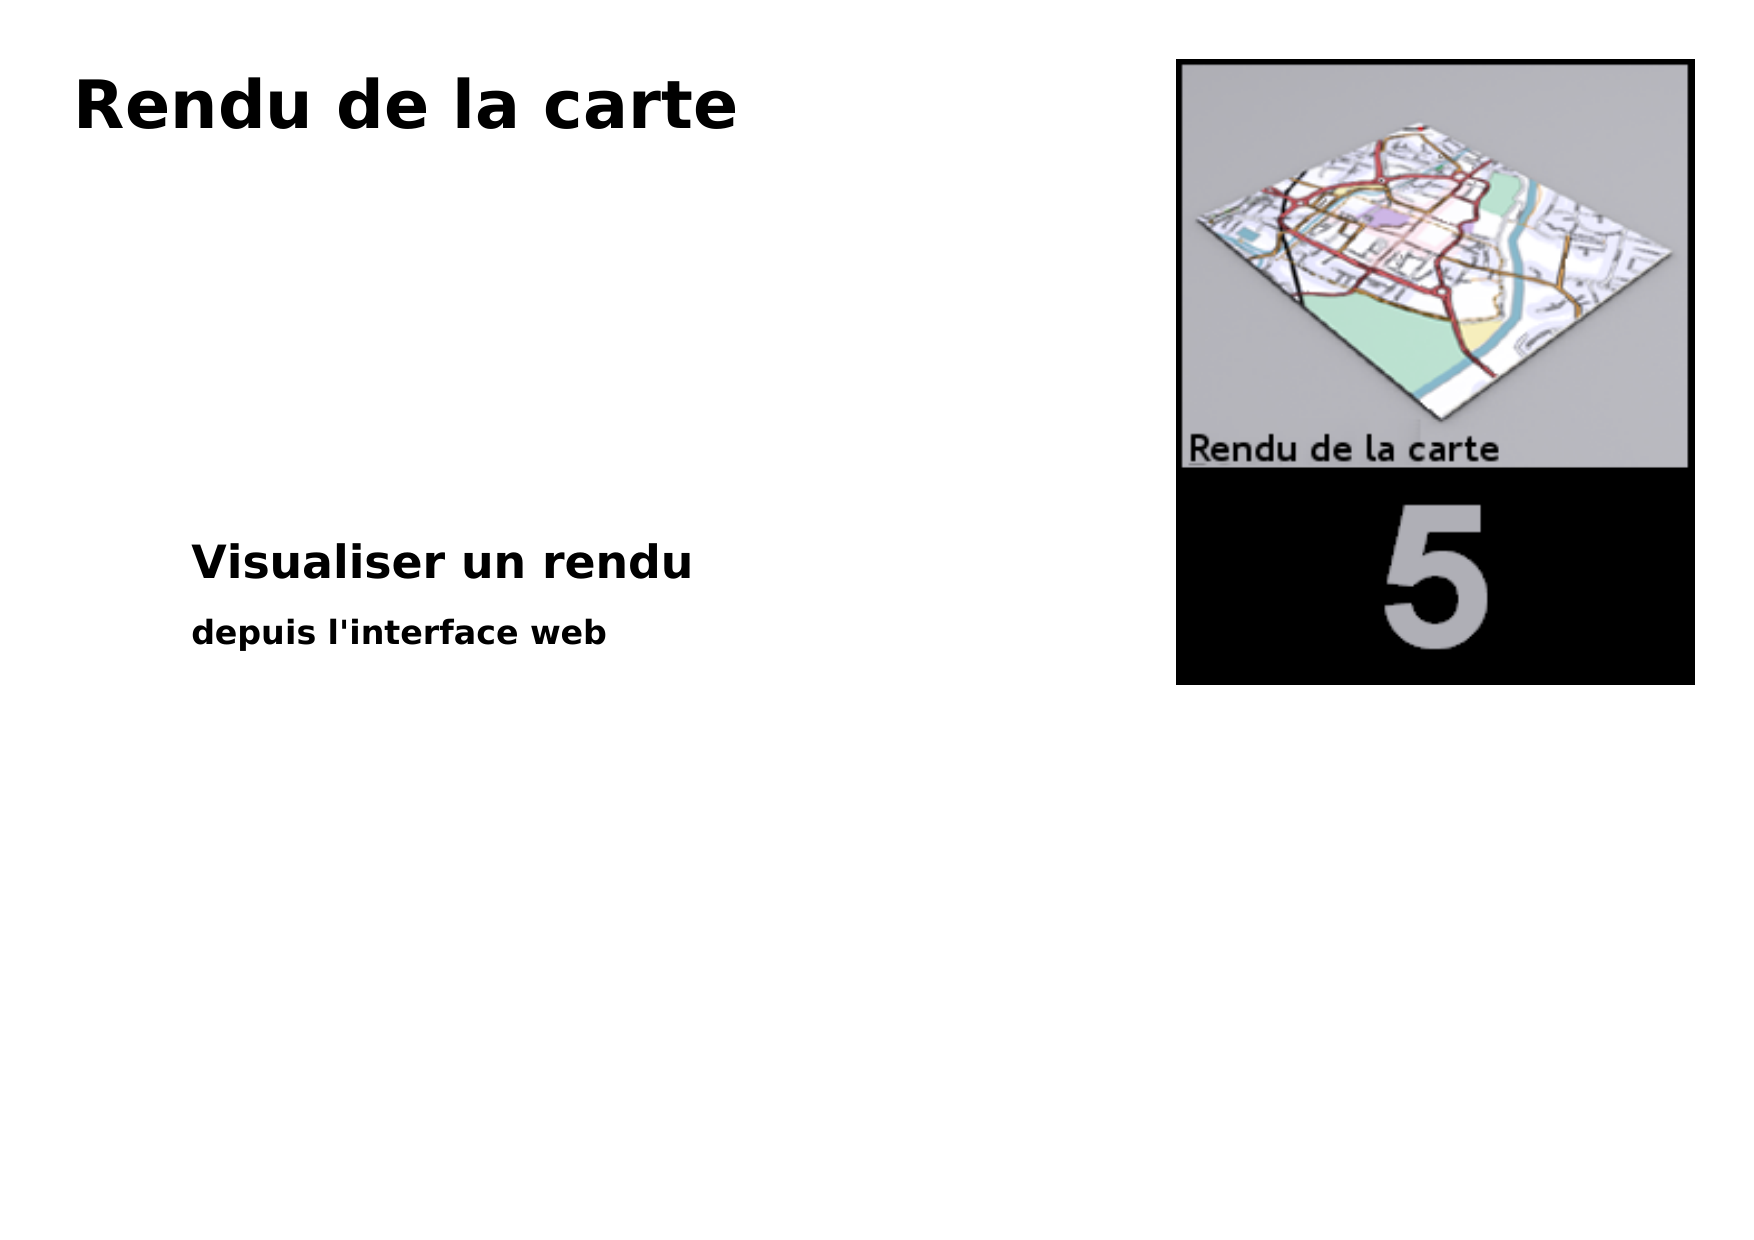

Rendu de la carte
Visualiser un rendu
depuis l'interface web